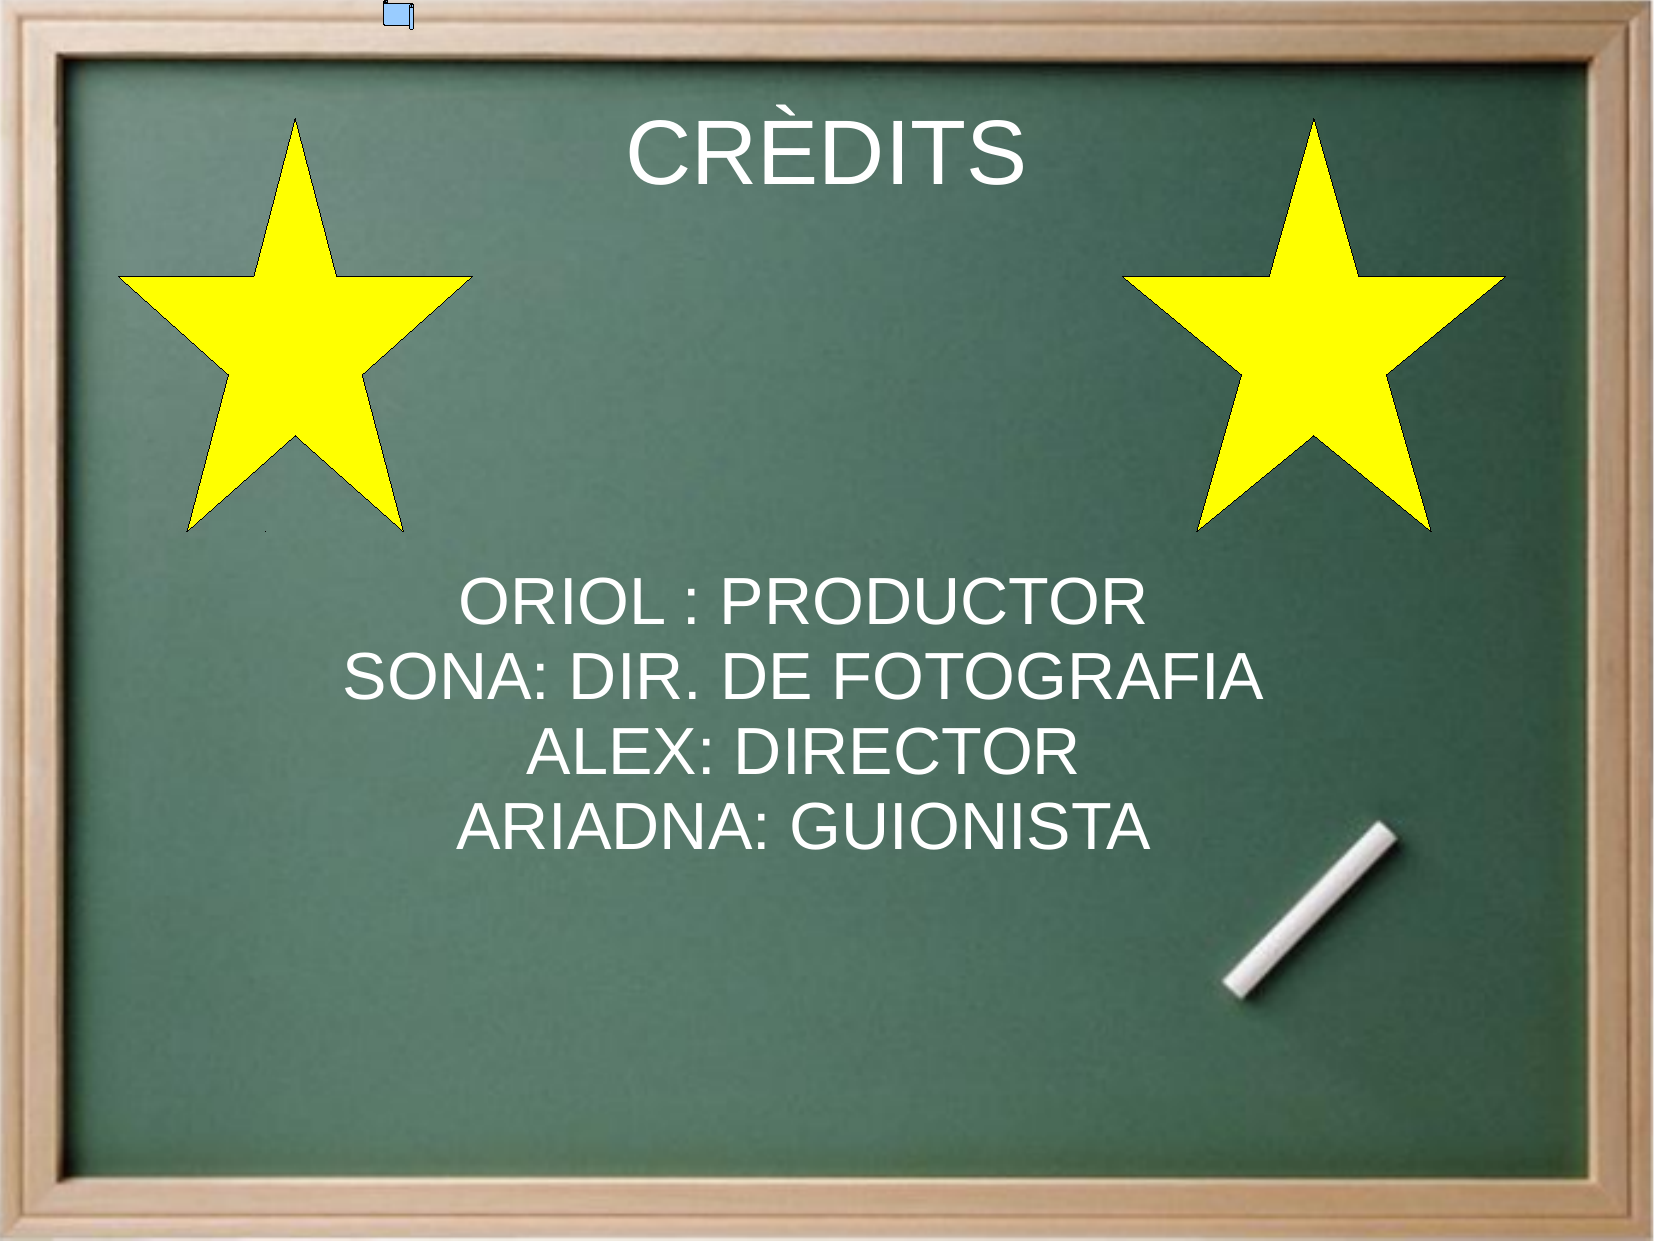

# CRÈDITS
ORIOL : PRODUCTOR
SONA: DIR. DE FOTOGRAFIA
ALEX: DIRECTOR
ARIADNA: GUIONISTA